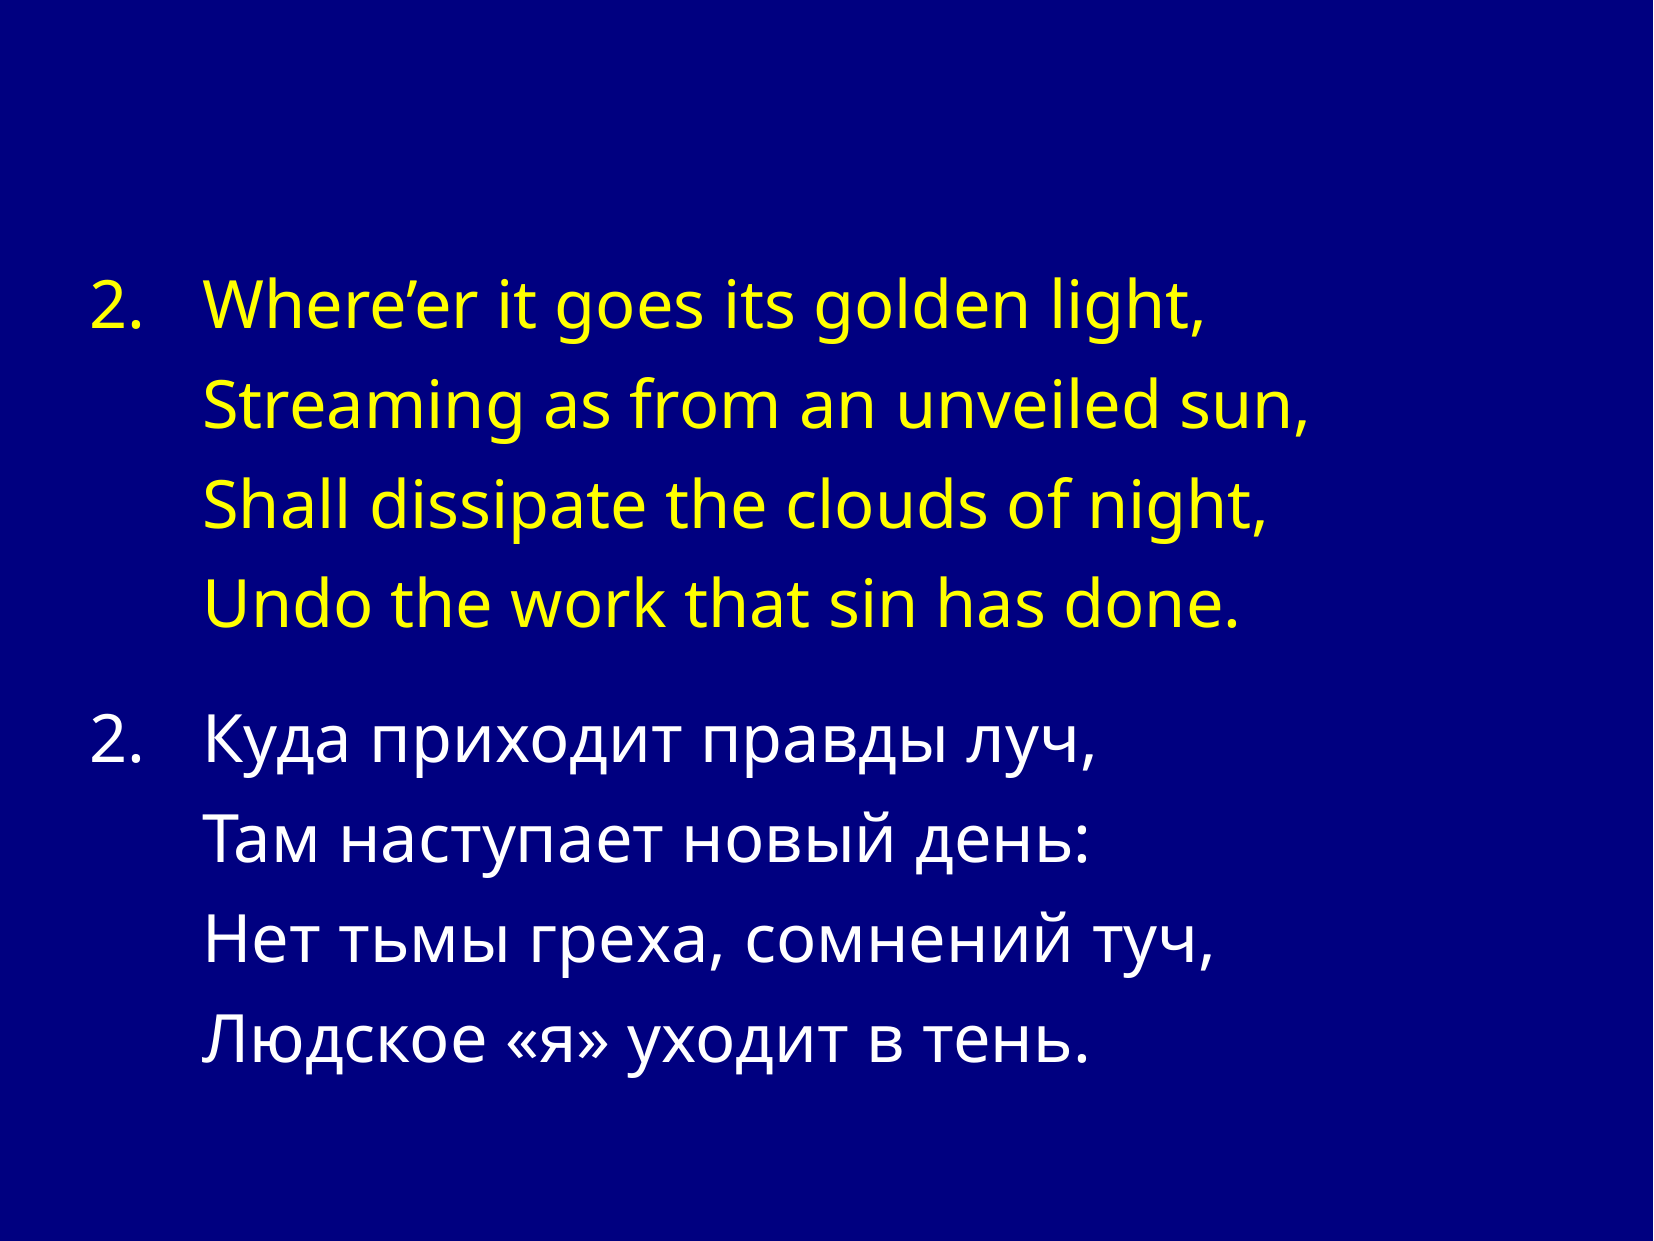

2.	Where’er it goes its golden light,
	Streaming as from an unveiled sun,
	Shall dissipate the clouds of night,
	Undo the work that sin has done.
2.	Куда приходит правды луч,
	Там наступает новый день:
	Нет тьмы греха, сомнений туч,
	Людское «я» уходит в тень.